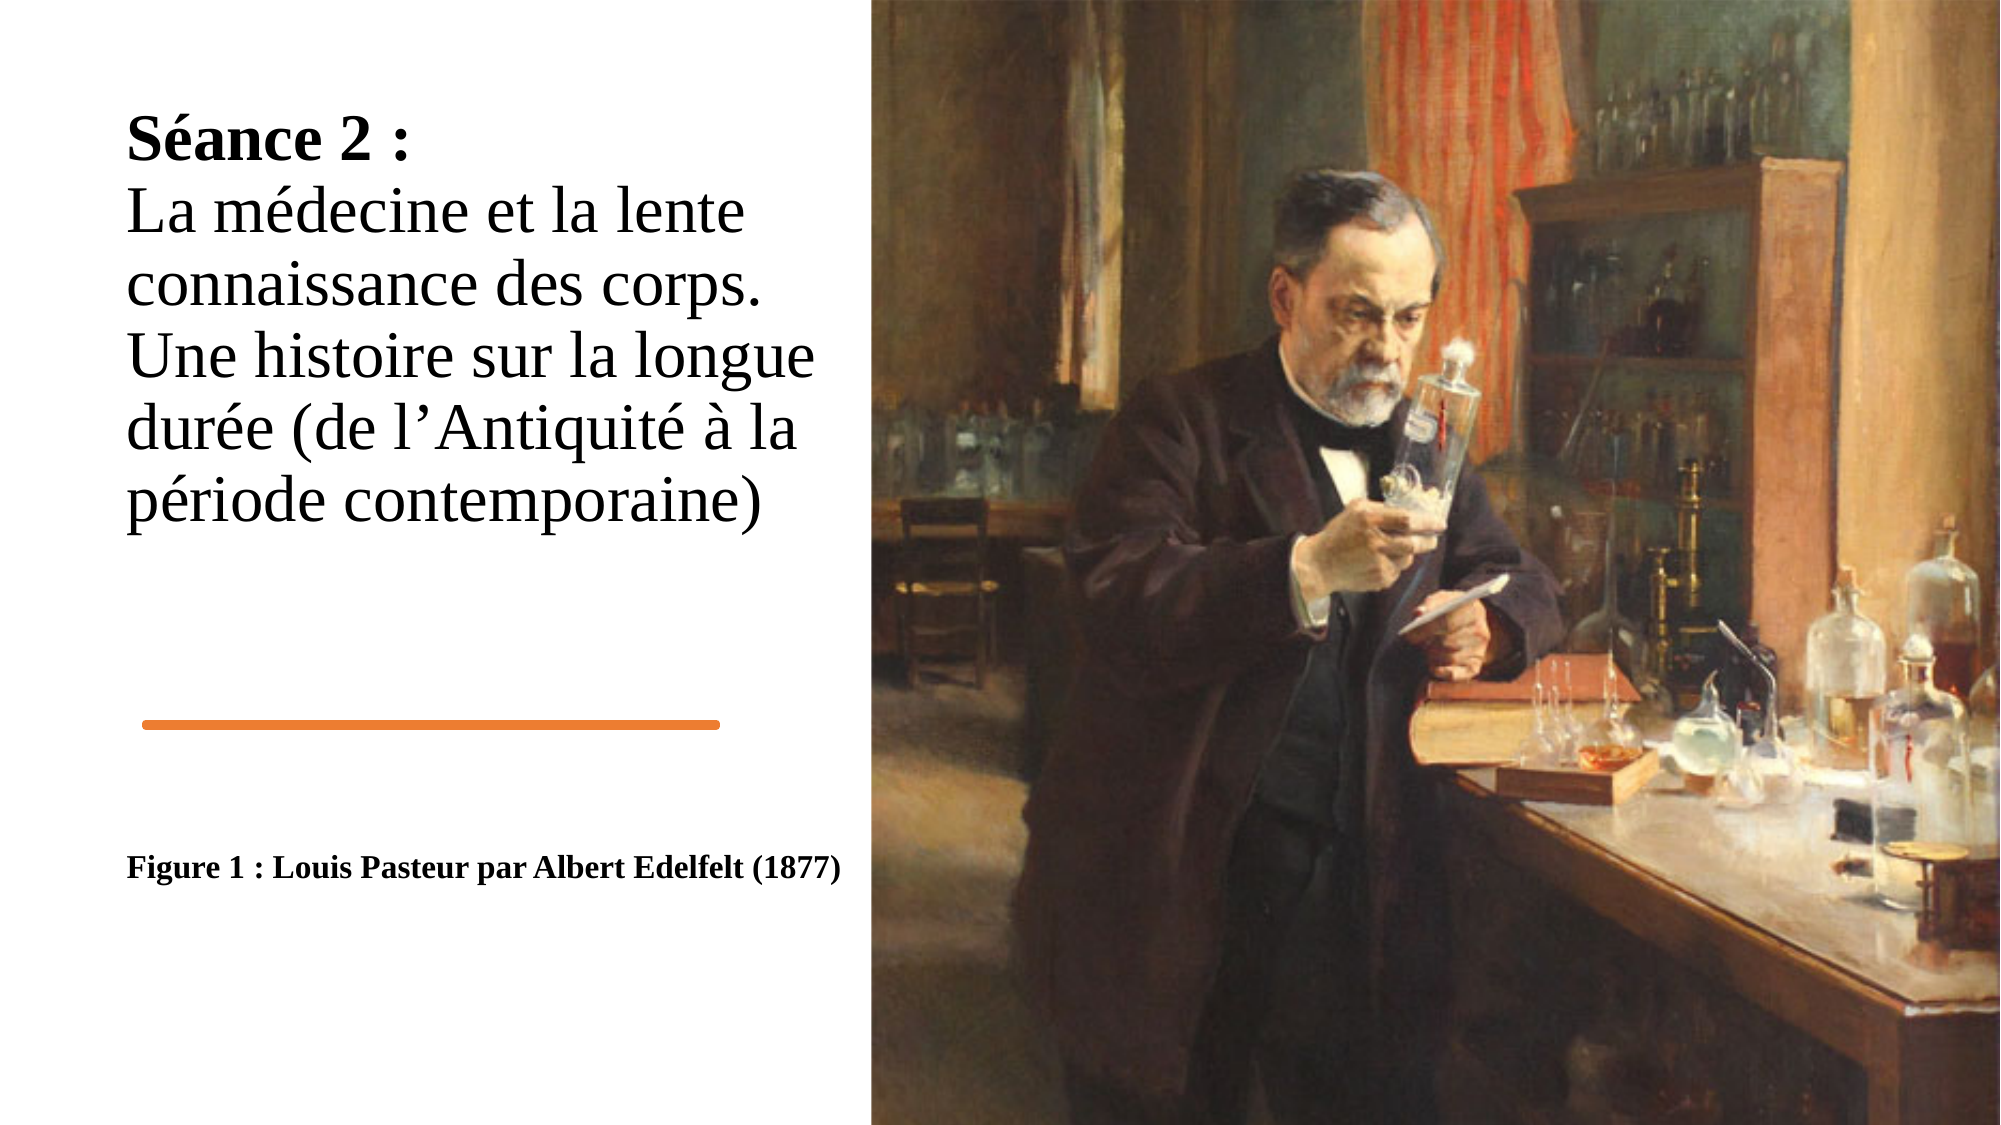

# Séance 2 : La médecine et la lente connaissance des corps. Une histoire sur la longue durée (de l’Antiquité à la période contemporaine) Figure 1 : Louis Pasteur par Albert Edelfelt (1877)